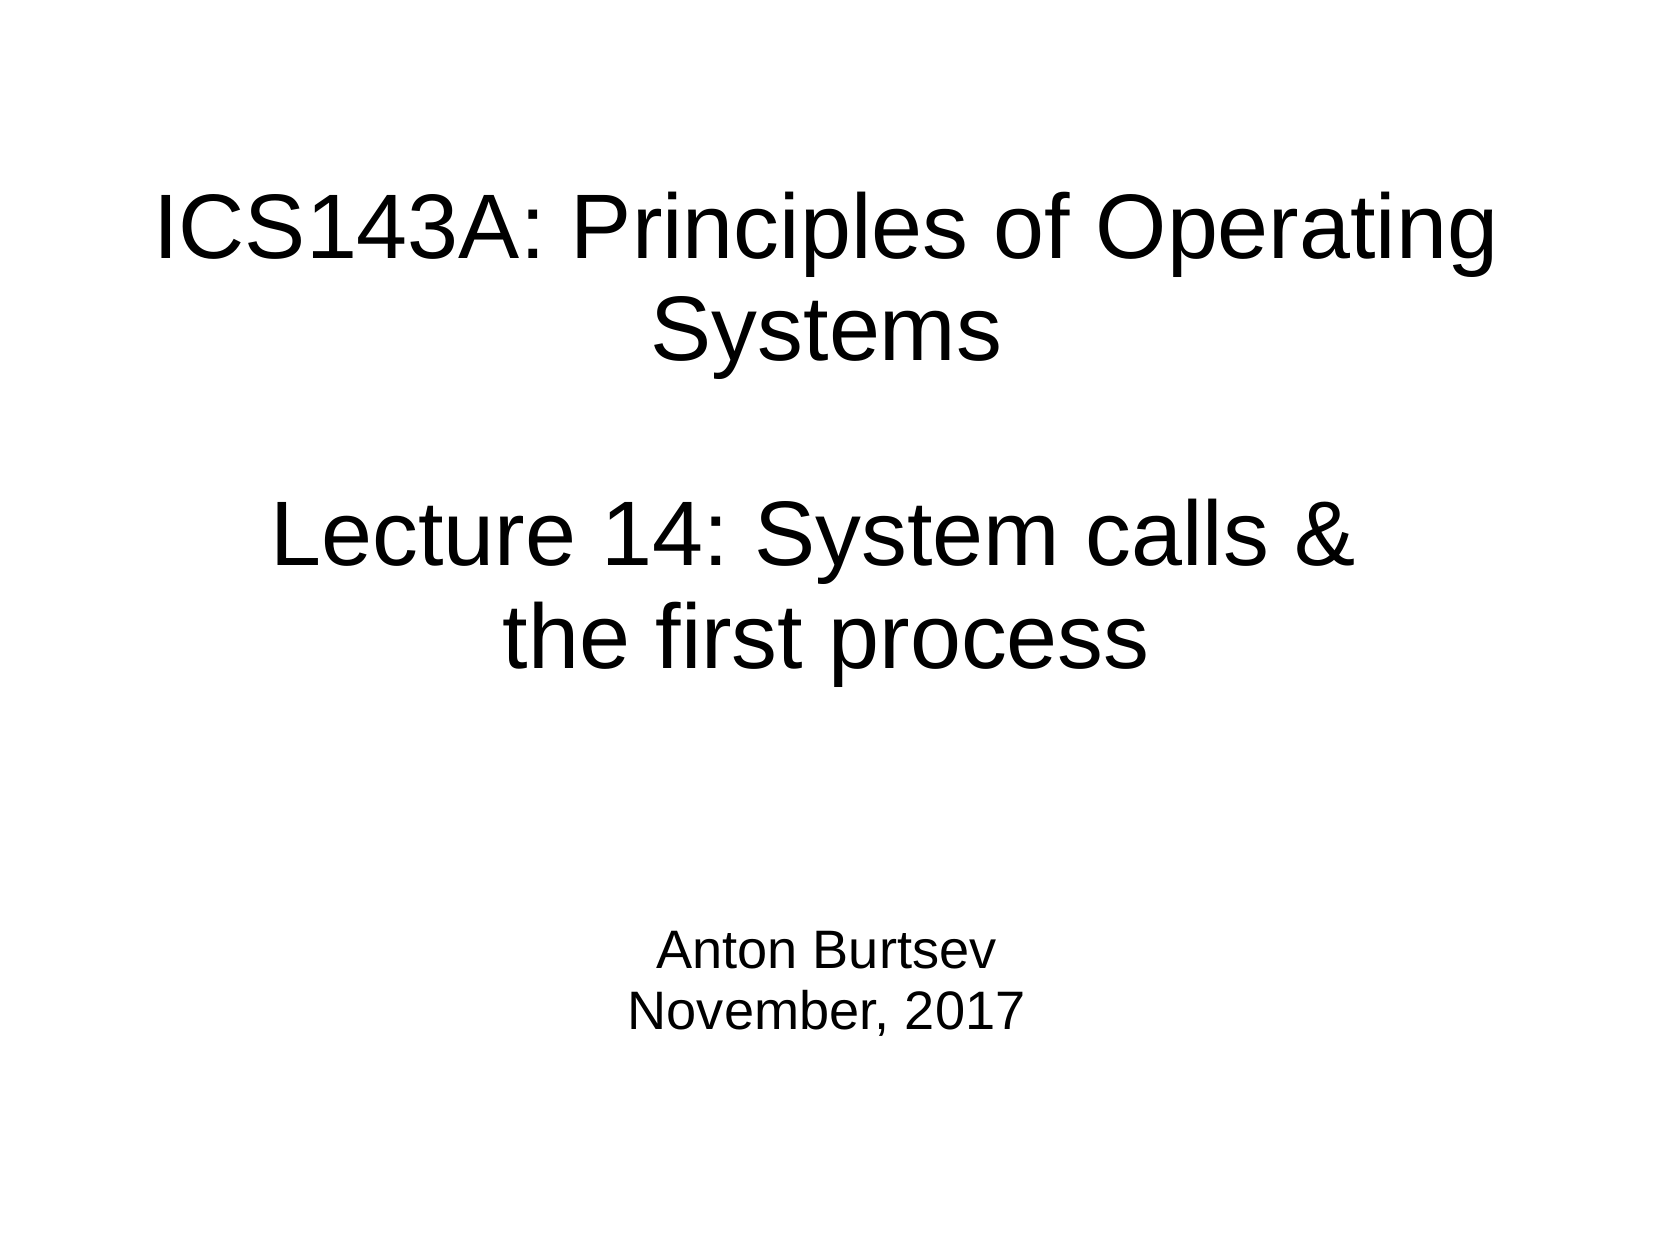

# ICS143A: Principles of Operating Systems Lecture 14: System calls & the first process
Anton Burtsev
November, 2017